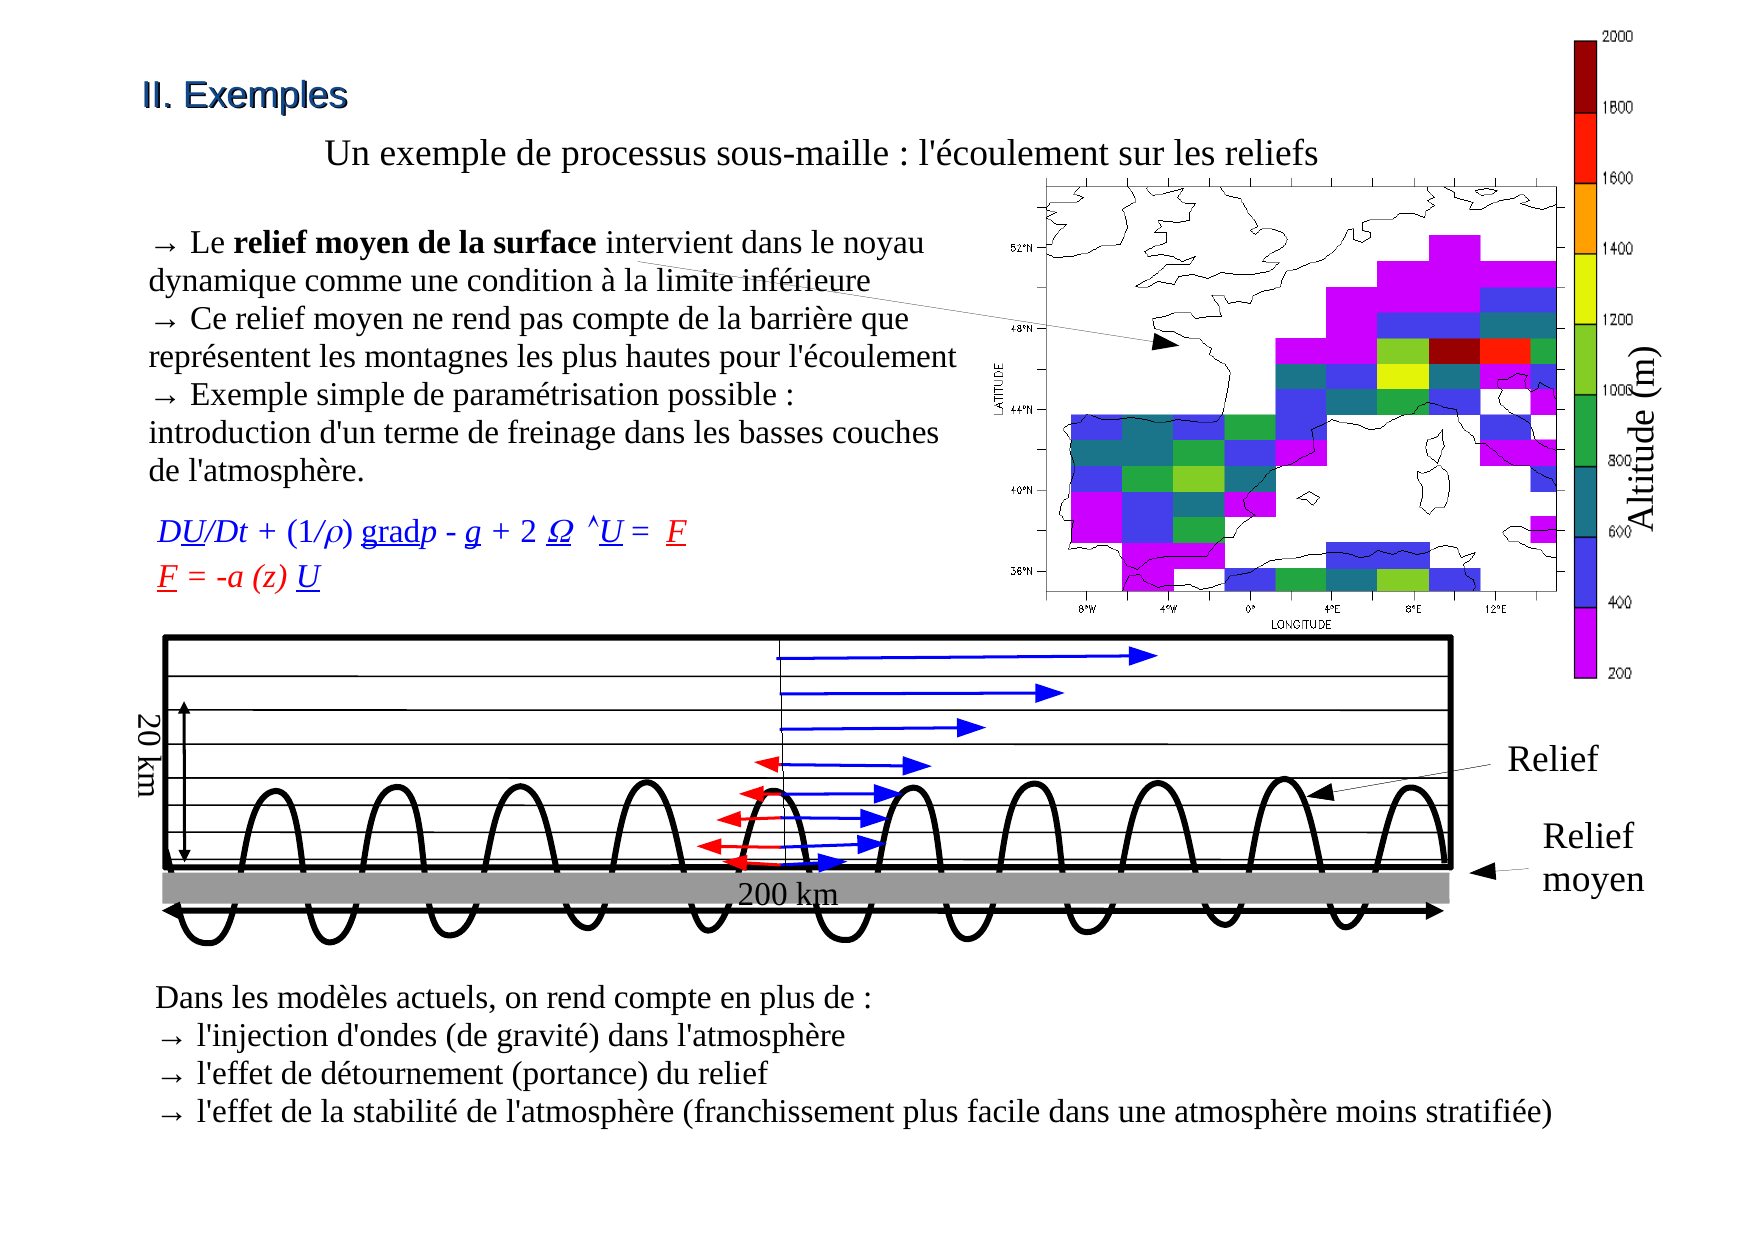

II. Exemples
Un exemple de processus sous-maille : l'écoulement sur les reliefs
→ Le relief moyen de la surface intervient dans le noyau dynamique comme une condition à la limite inférieure
→ Ce relief moyen ne rend pas compte de la barrière que représentent les montagnes les plus hautes pour l'écoulement
→ Exemple simple de paramétrisation possible : introduction d'un terme de freinage dans les basses couches de l'atmosphère.
Altitude (m)
# DU/Dt + (1/) gradp - g + 2 U = F
F = -a (z) U
20 km
Relief
Relief
moyen
200 km
Dans les modèles actuels, on rend compte en plus de :
→ l'injection d'ondes (de gravité) dans l'atmosphère
→ l'effet de détournement (portance) du relief
→ l'effet de la stabilité de l'atmosphère (franchissement plus facile dans une atmosphère moins stratifiée)